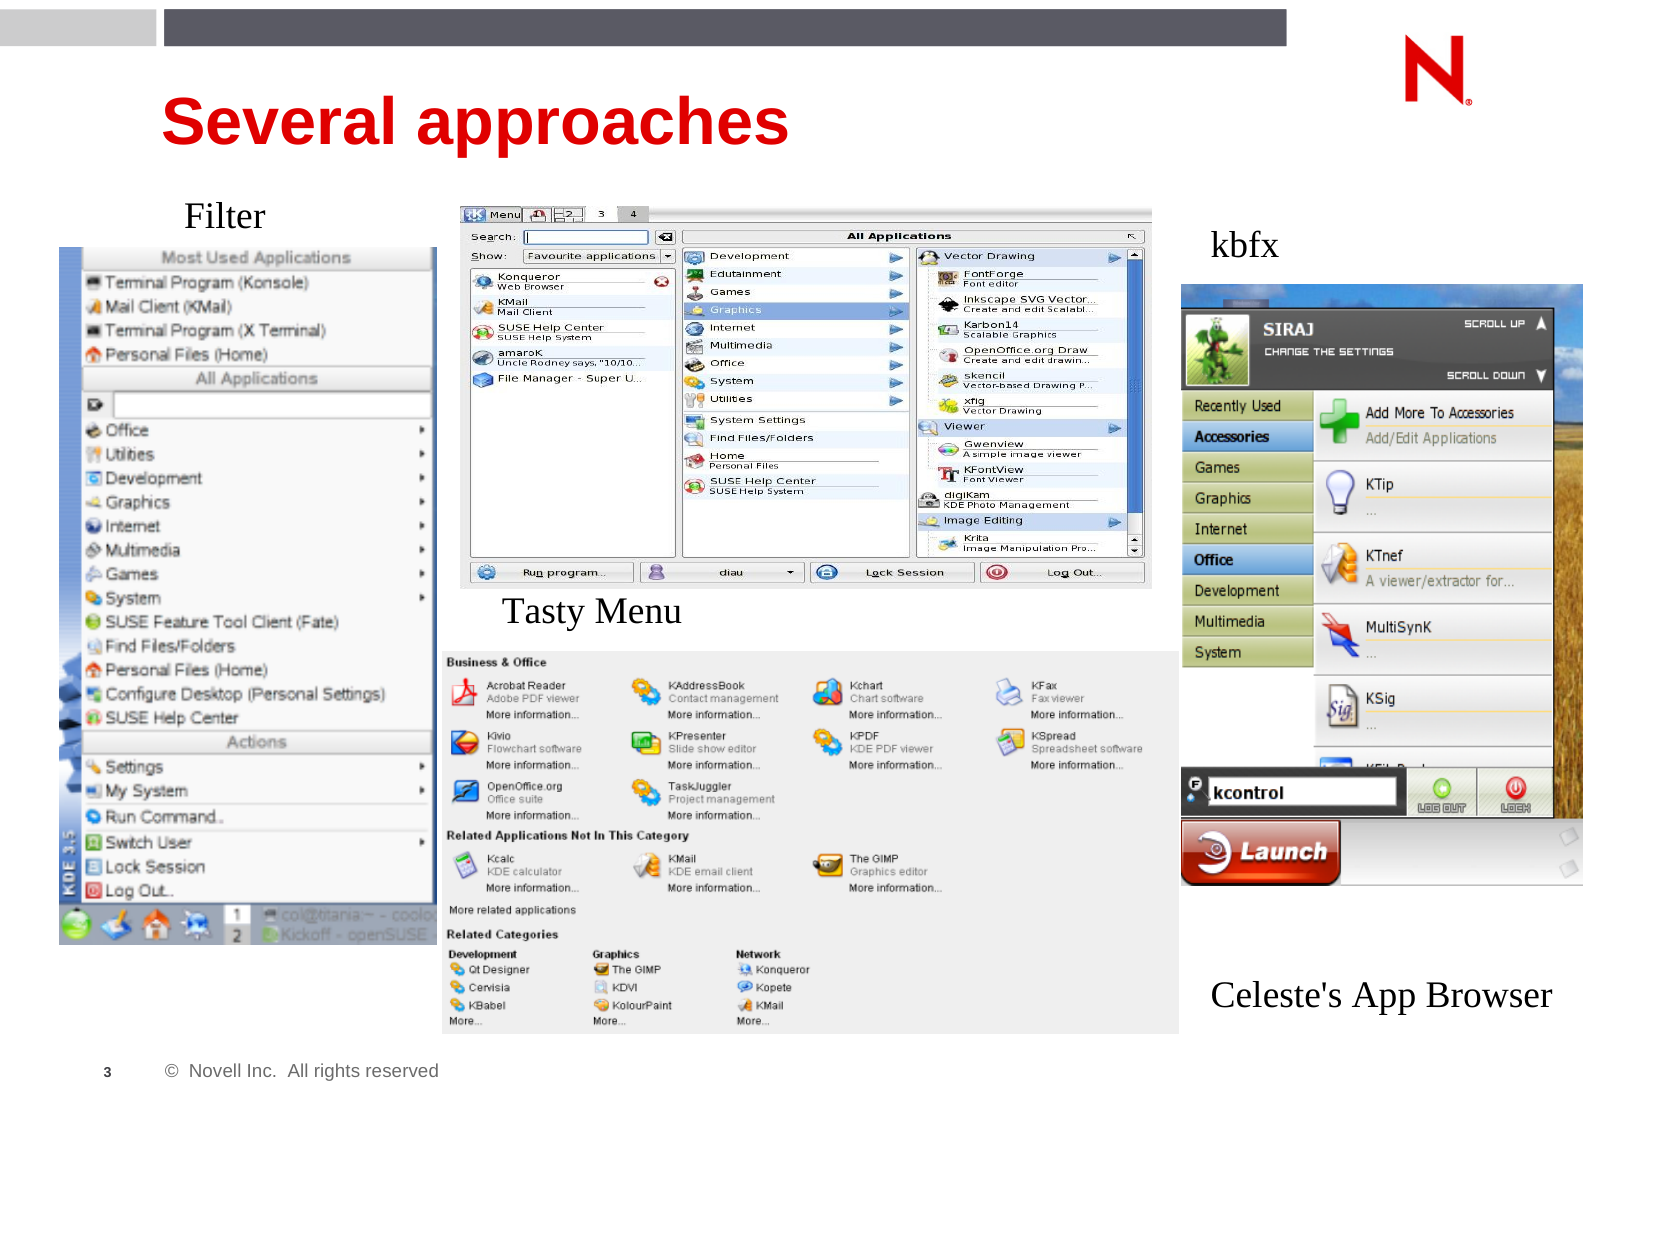

# Several approaches
Filter
kbfx
Tasty Menu
Celeste's App Browser